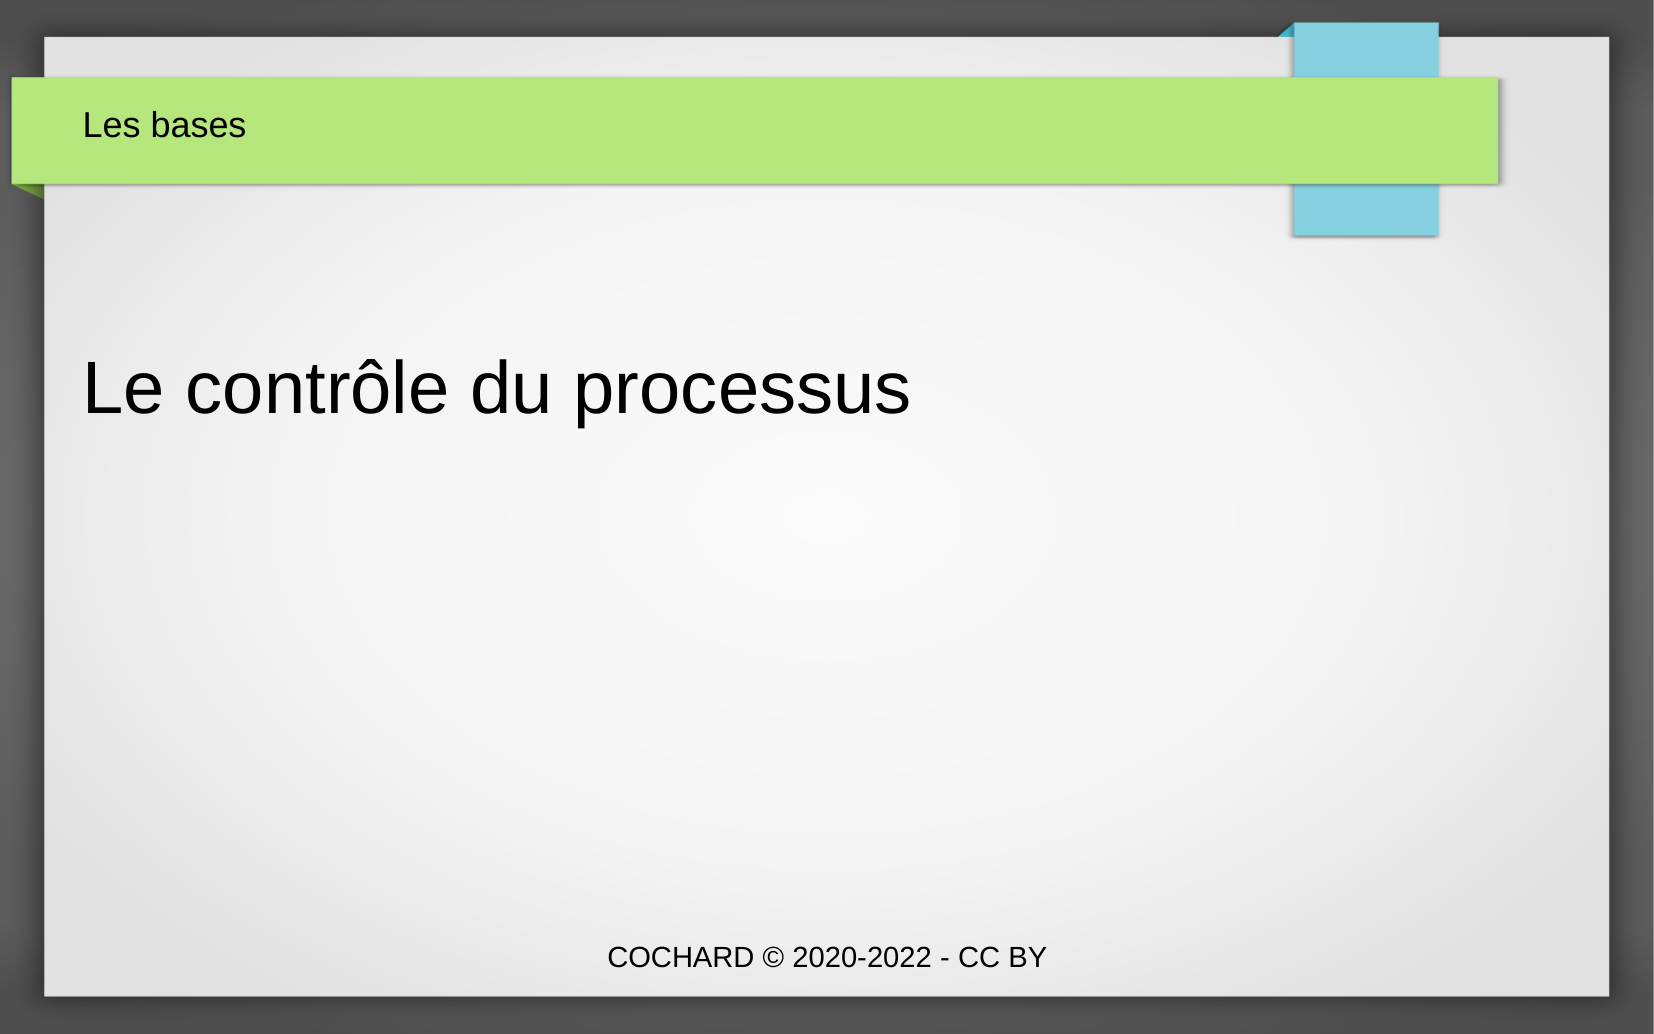

# Les bases
Le contrôle du processus
COCHARD © 2020-2022 - CC BY